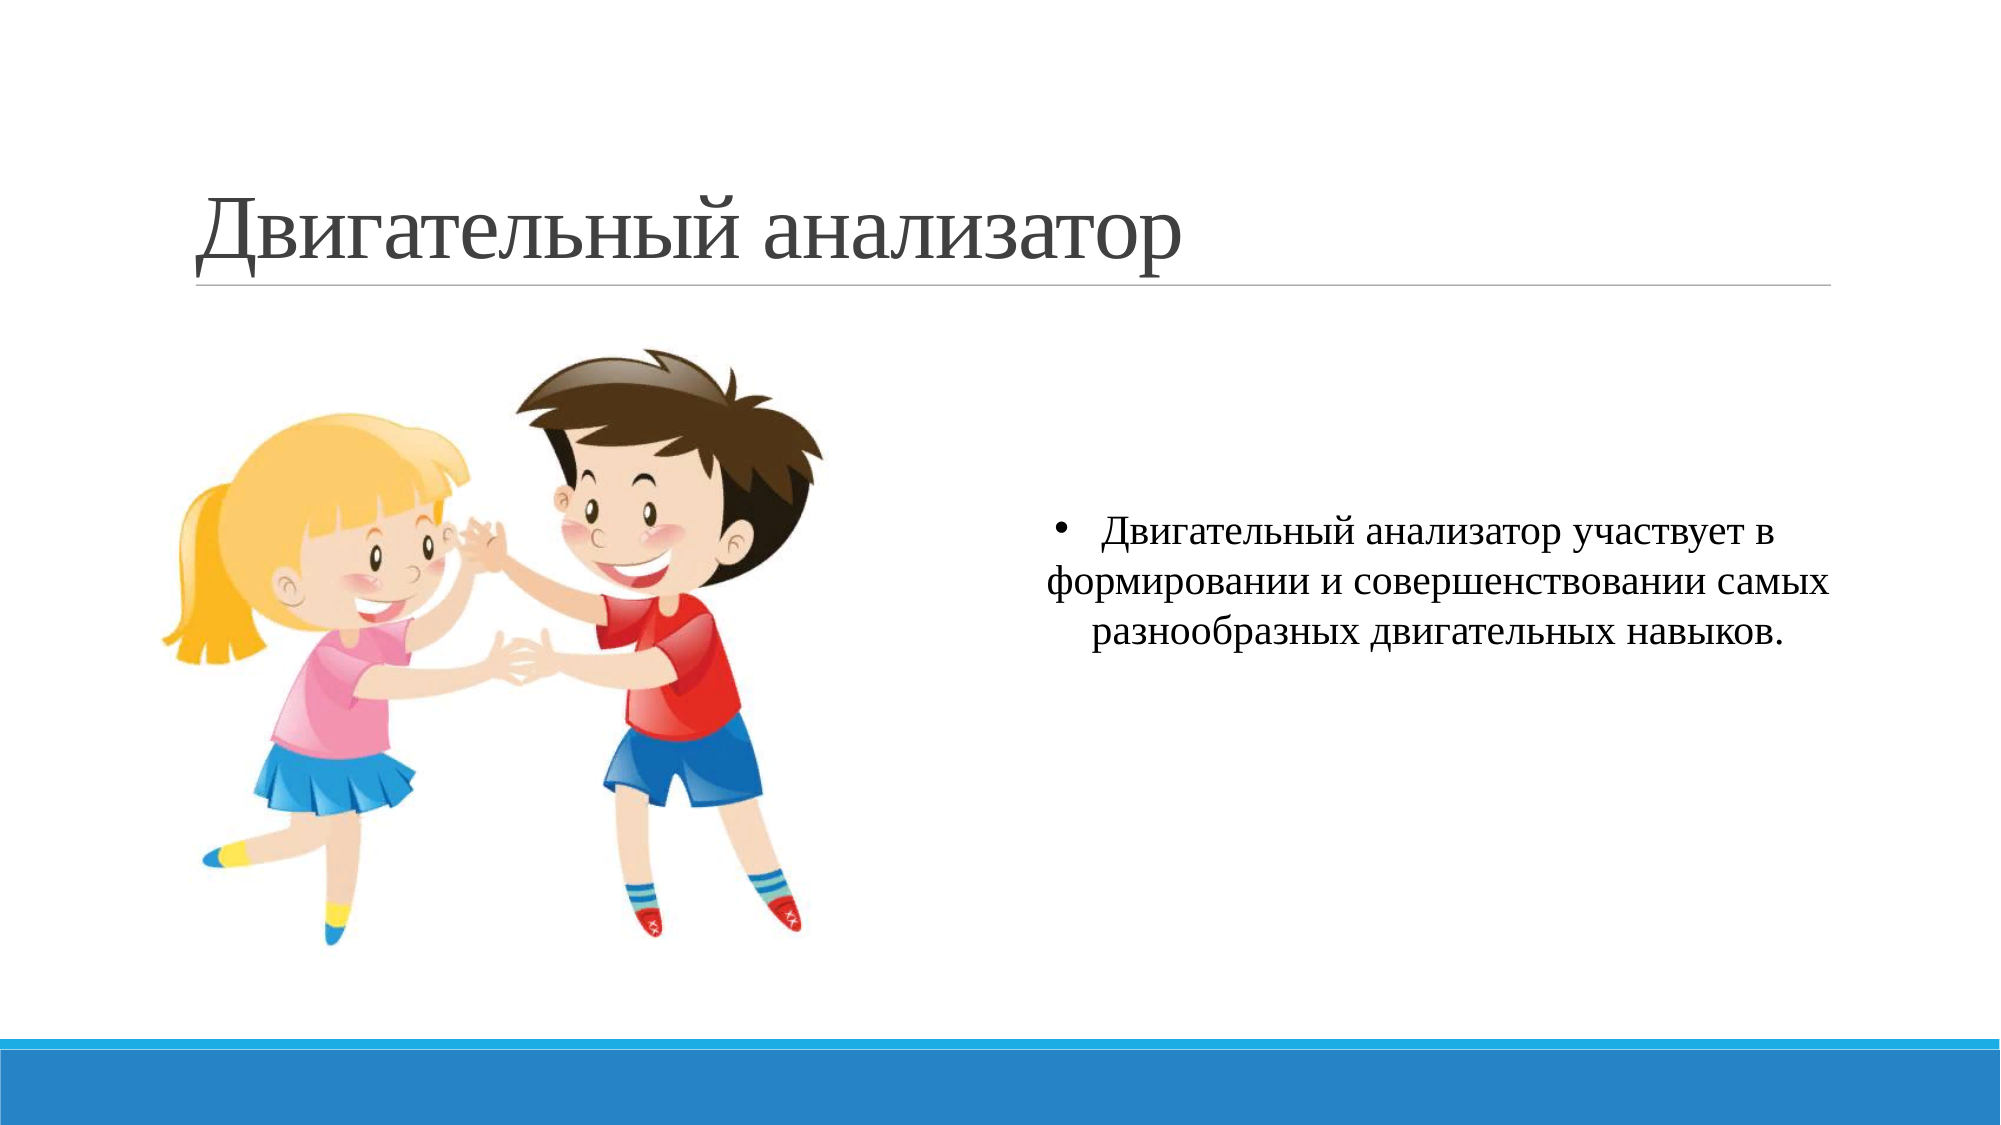

# Двигательный анализатор
Двигательный анализатор участвует в формировании и совершенствовании самых разнообразных двигательных навыков.